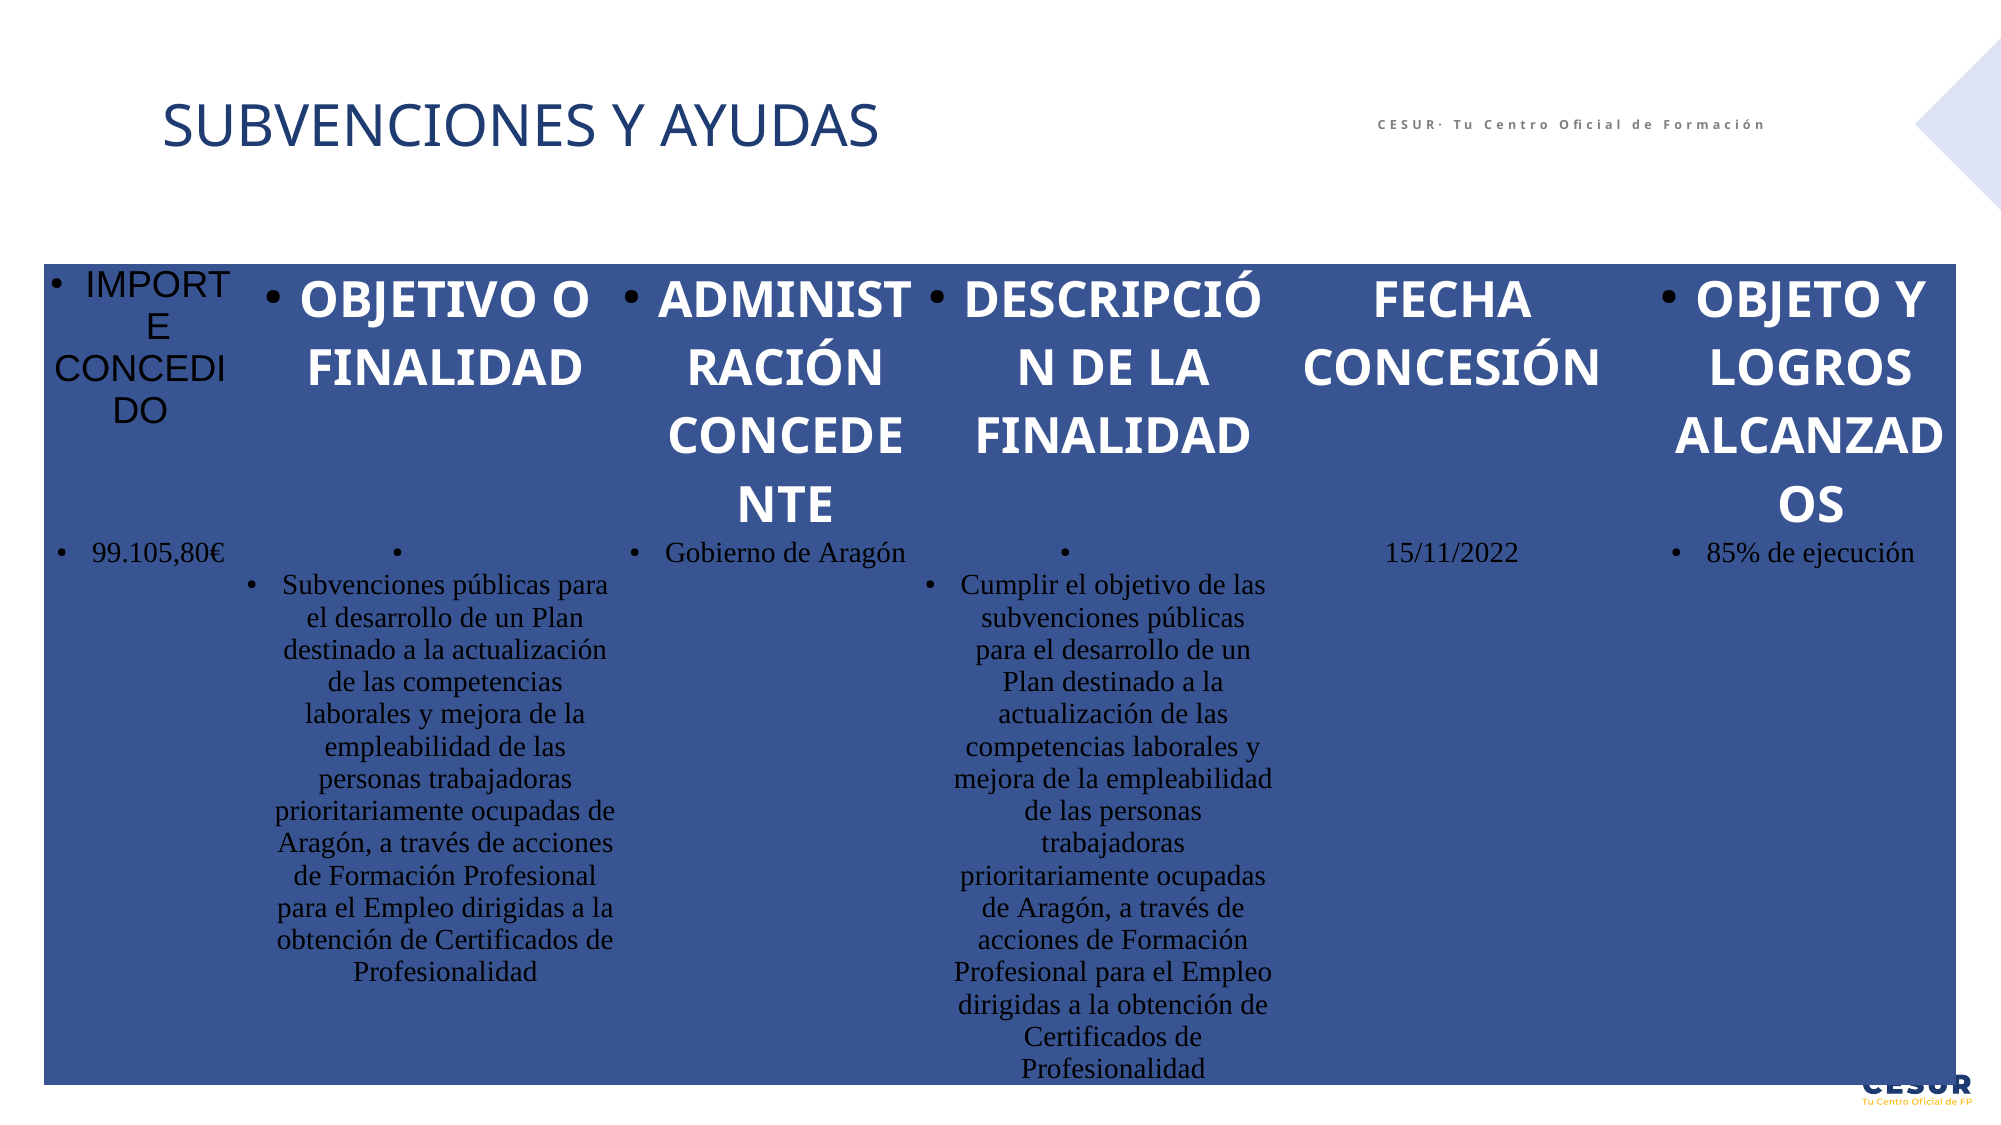

# SUBVENCIONES Y AYUDAS
| IMPORTE CONCEDIDO | OBJETIVO O FINALIDAD | ADMINISTRACIÓN CONCEDENTE | DESCRIPCIÓN DE LA FINALIDAD | FECHA CONCESIÓN | OBJETO Y LOGROS ALCANZADOS |
| --- | --- | --- | --- | --- | --- |
| 99.105,80€ | Subvenciones públicas para el desarrollo de un Plan destinado a la actualización de las competencias laborales y mejora de la empleabilidad de las personas trabajadoras prioritariamente ocupadas de Aragón, a través de acciones de Formación Profesional para el Empleo dirigidas a la obtención de Certificados de Profesionalidad | Gobierno de Aragón | Cumplir el objetivo de las subvenciones públicas para el desarrollo de un Plan destinado a la actualización de las competencias laborales y mejora de la empleabilidad de las personas trabajadoras prioritariamente ocupadas de Aragón, a través de acciones de Formación Profesional para el Empleo dirigidas a la obtención de Certificados de Profesionalidad | 15/11/2022 | 85% de ejecución |